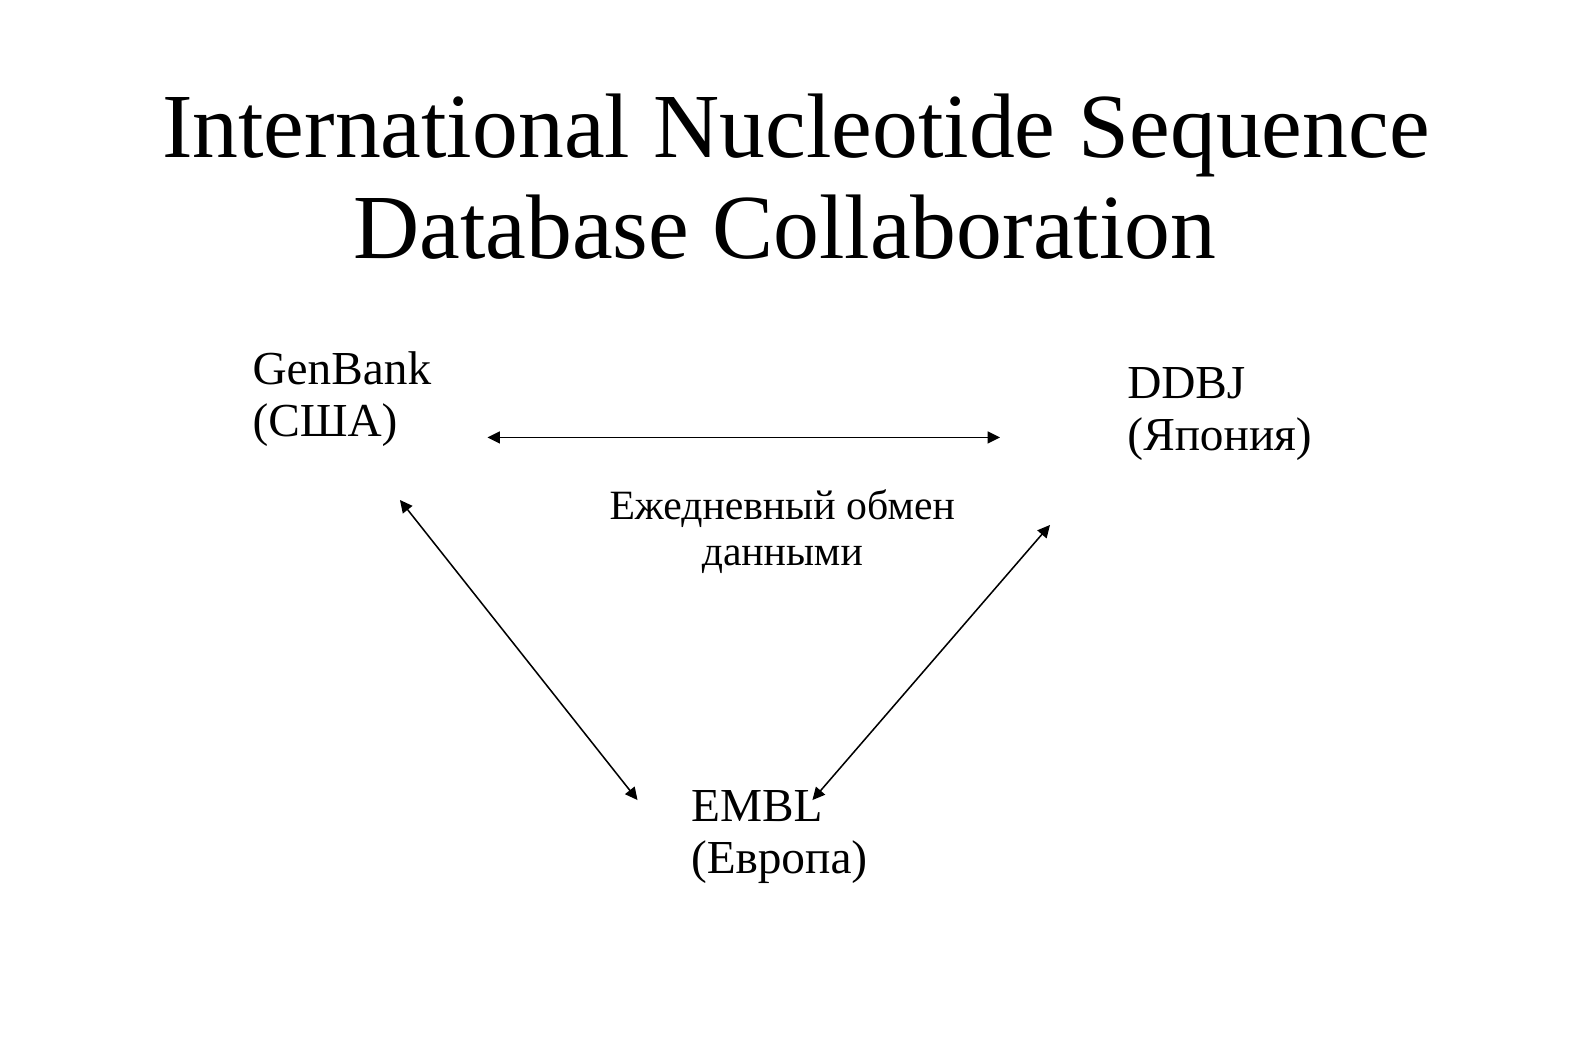

# International Nucleotide Sequence Database Collaboration
GenBank
(США)
DDBJ
(Япония)
Ежедневный обмен
данными
EMBL
(Европа)